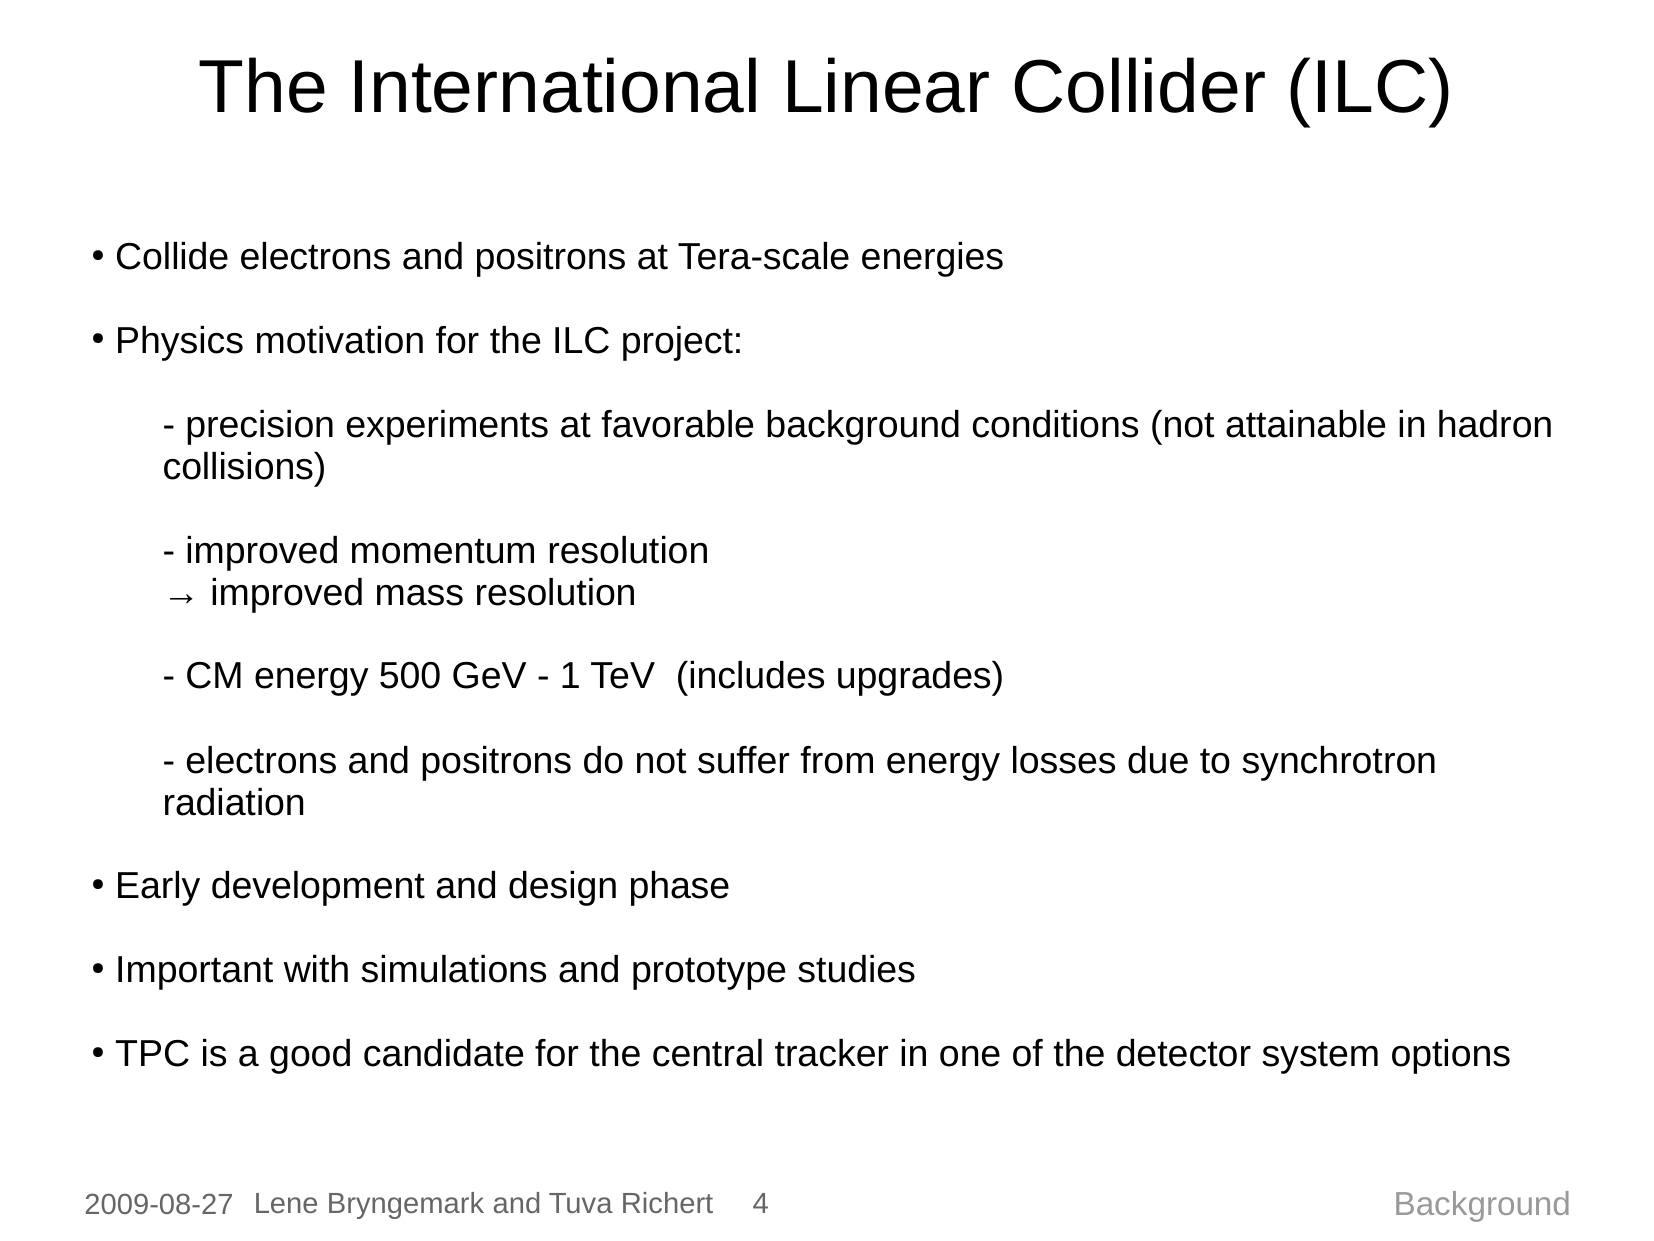

The International Linear Collider (ILC)
 Collide electrons and positrons at Tera-scale energies
 Physics motivation for the ILC project:
- precision experiments at favorable background conditions (not attainable in hadron collisions)
- improved momentum resolution
→ improved mass resolution
- CM energy 500 GeV - 1 TeV (includes upgrades)
- electrons and positrons do not suffer from energy losses due to synchrotron radiation
 Early development and design phase
 Important with simulations and prototype studies
 TPC is a good candidate for the central tracker in one of the detector system options
# Background
Lene Bryngemark and Tuva Richert
4
2009-08-27